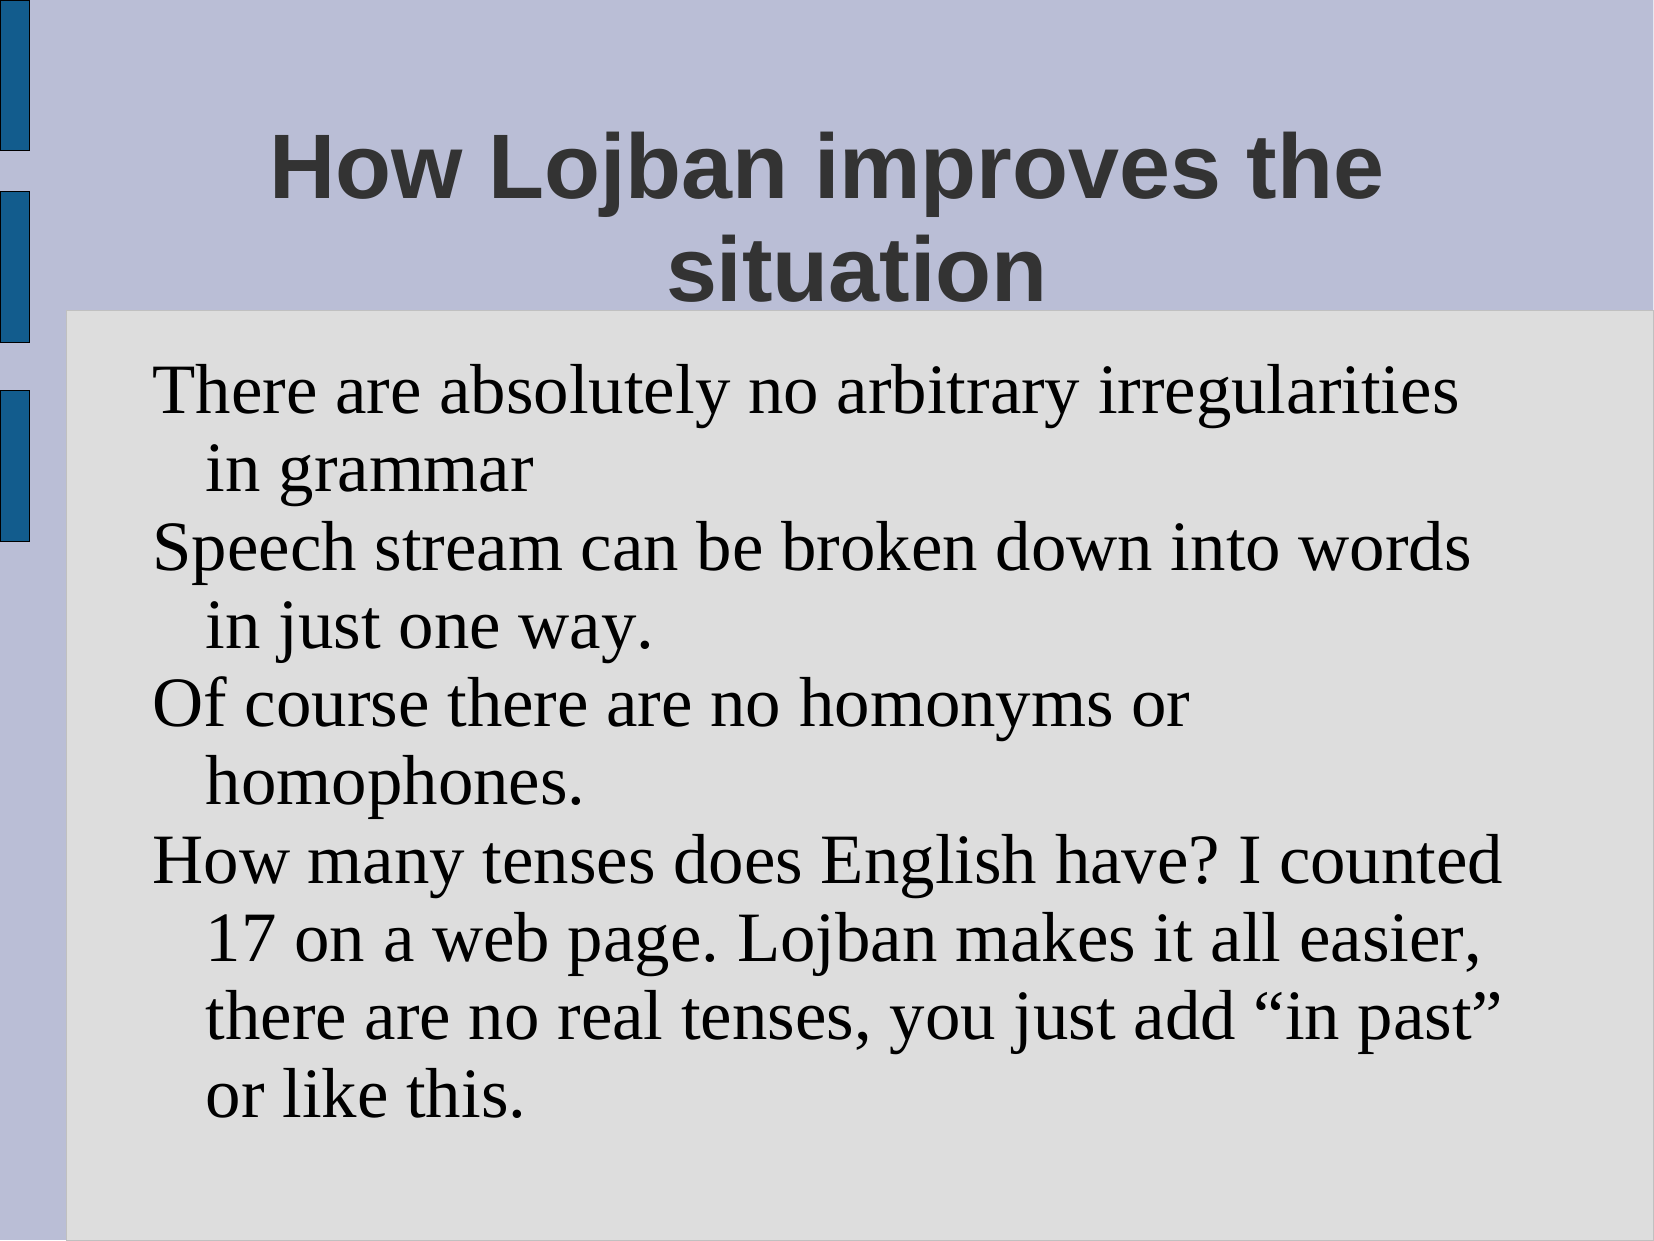

# How Lojban improves the situation
There are absolutely no arbitrary irregularities in grammar
Speech stream can be broken down into words in just one way.
Of course there are no homonyms or homophones.
How many tenses does English have? I counted 17 on a web page. Lojban makes it all easier, there are no real tenses, you just add “in past” or like this.